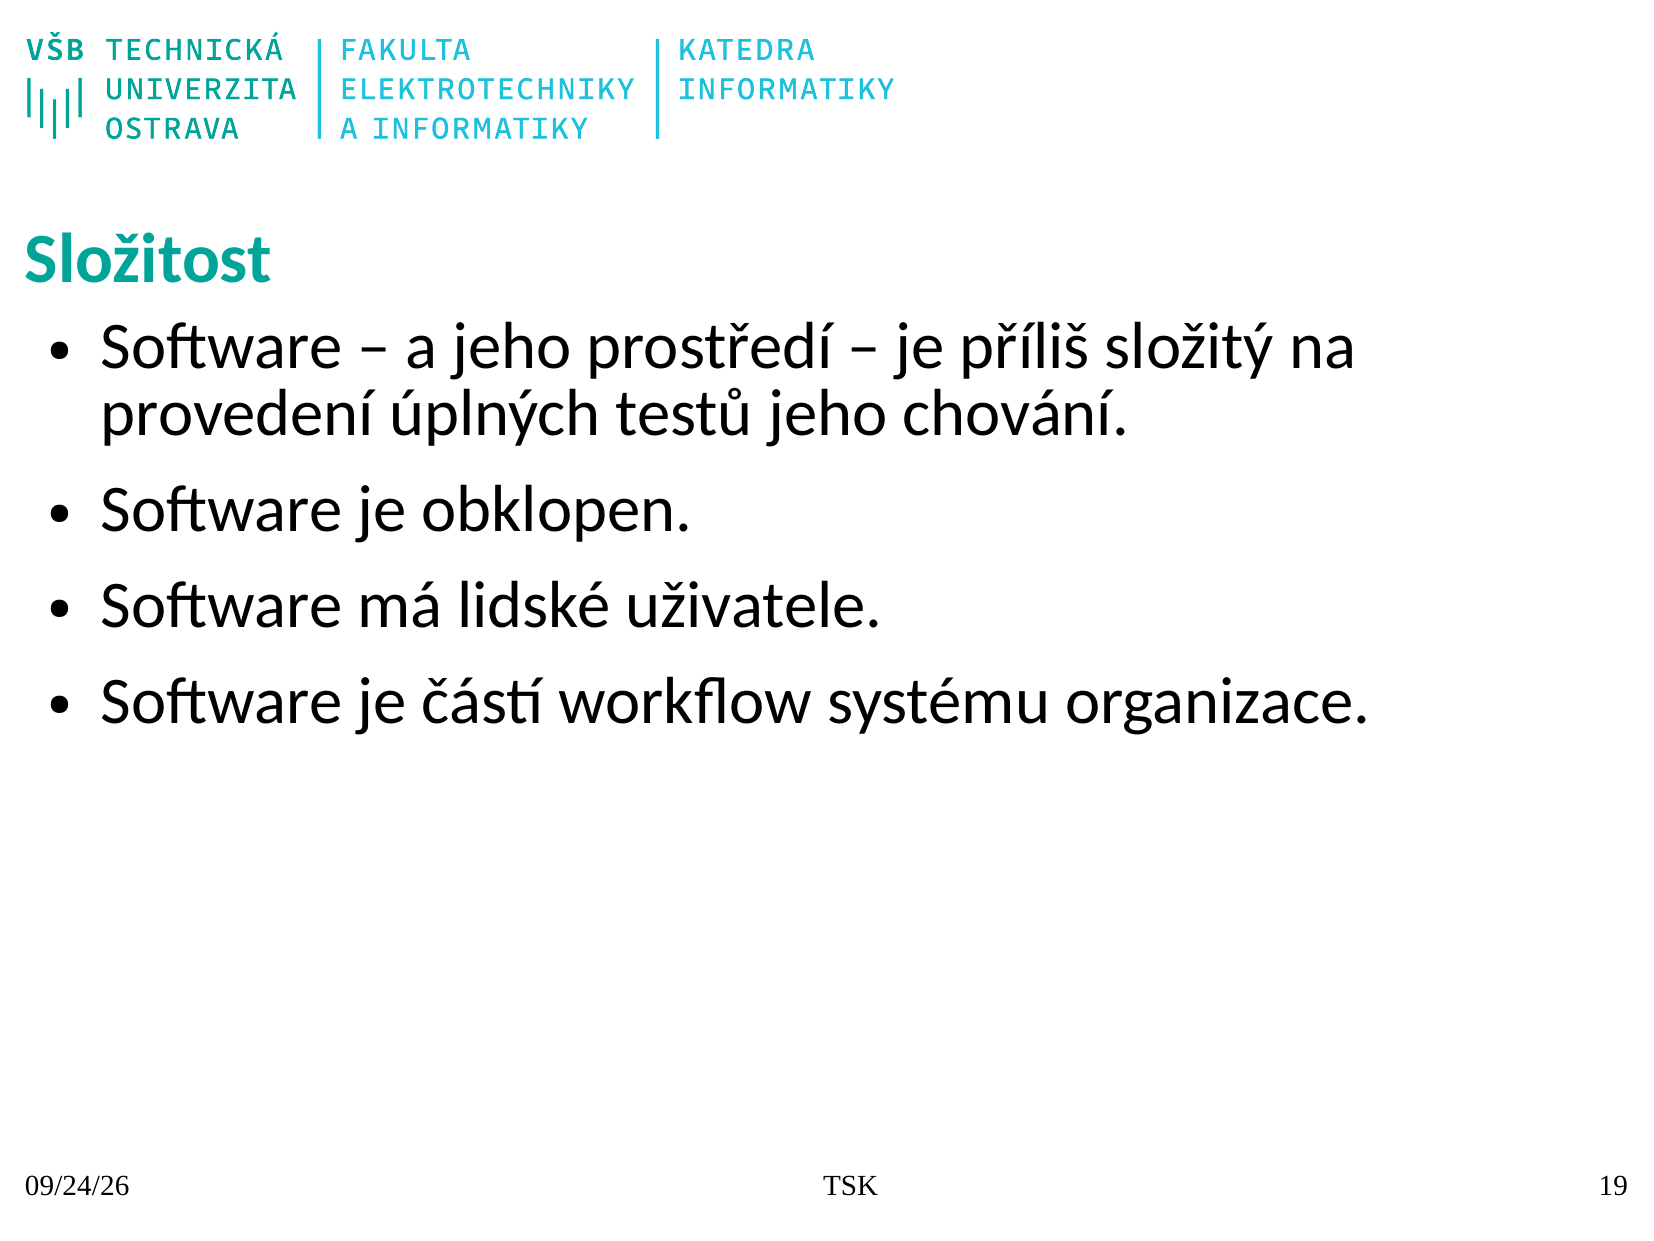

# Složitost
Software – a jeho prostředí – je příliš složitý na provedení úplných testů jeho chování.
Software je obklopen.
Software má lidské uživatele.
Software je částí workflow systému organizace.
TSK
19